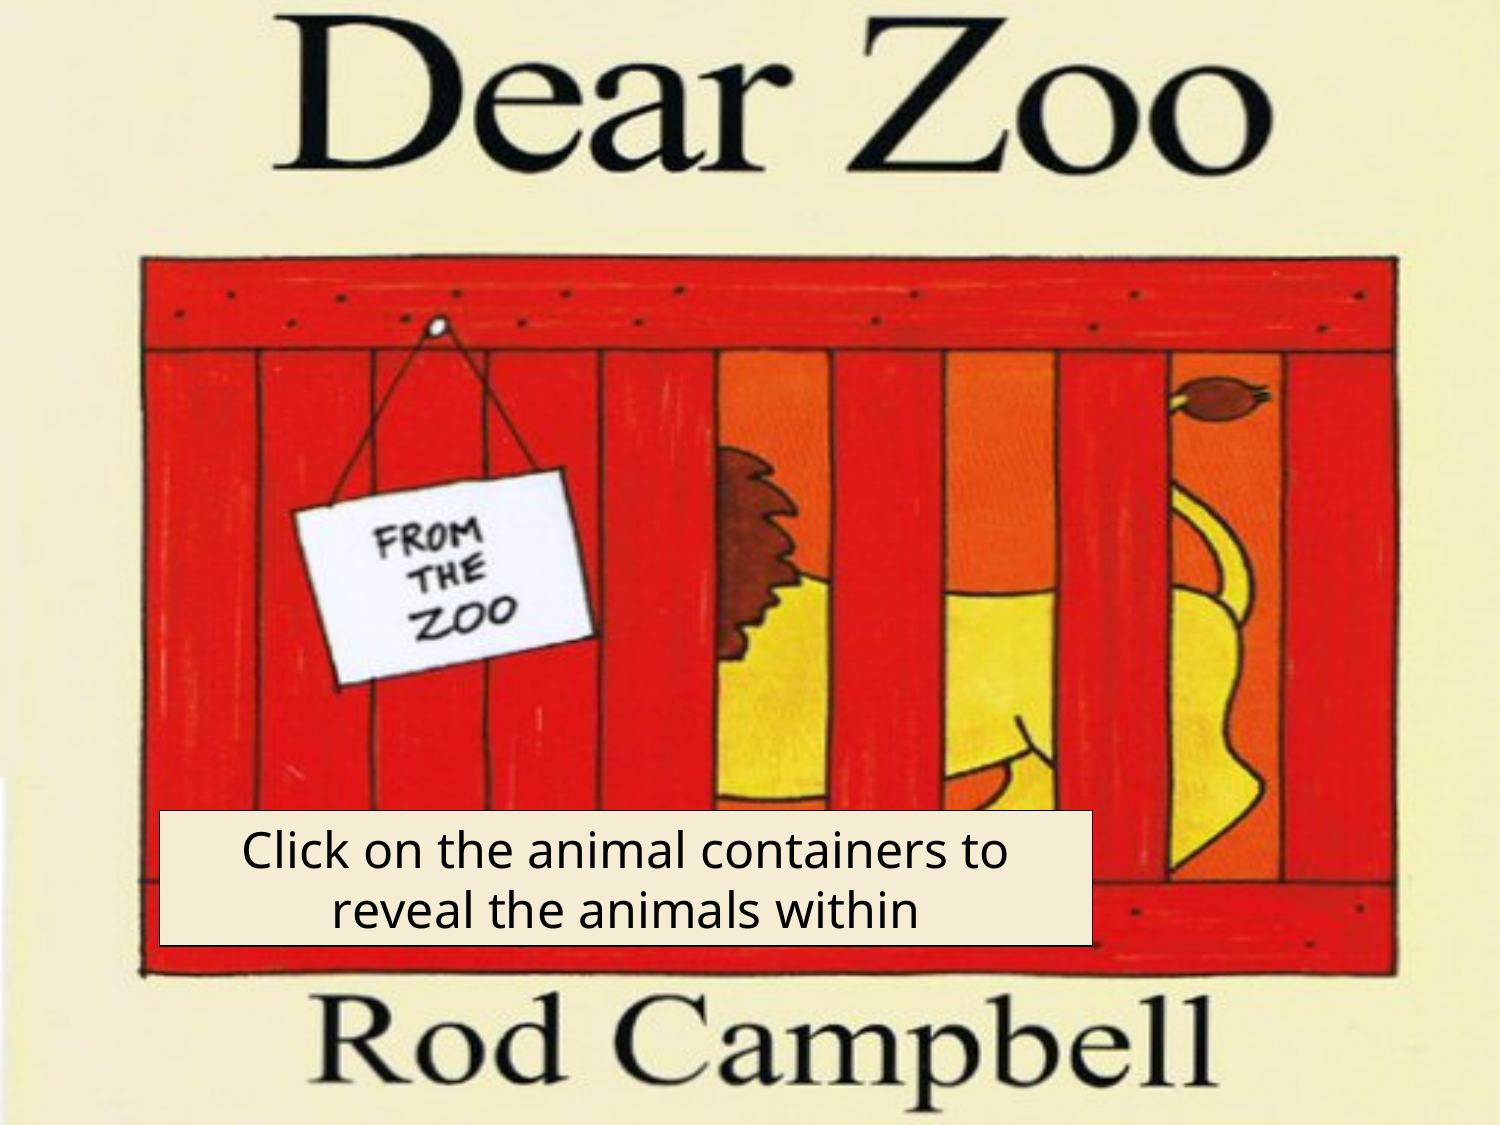

Click on the animal containers to reveal the animals within